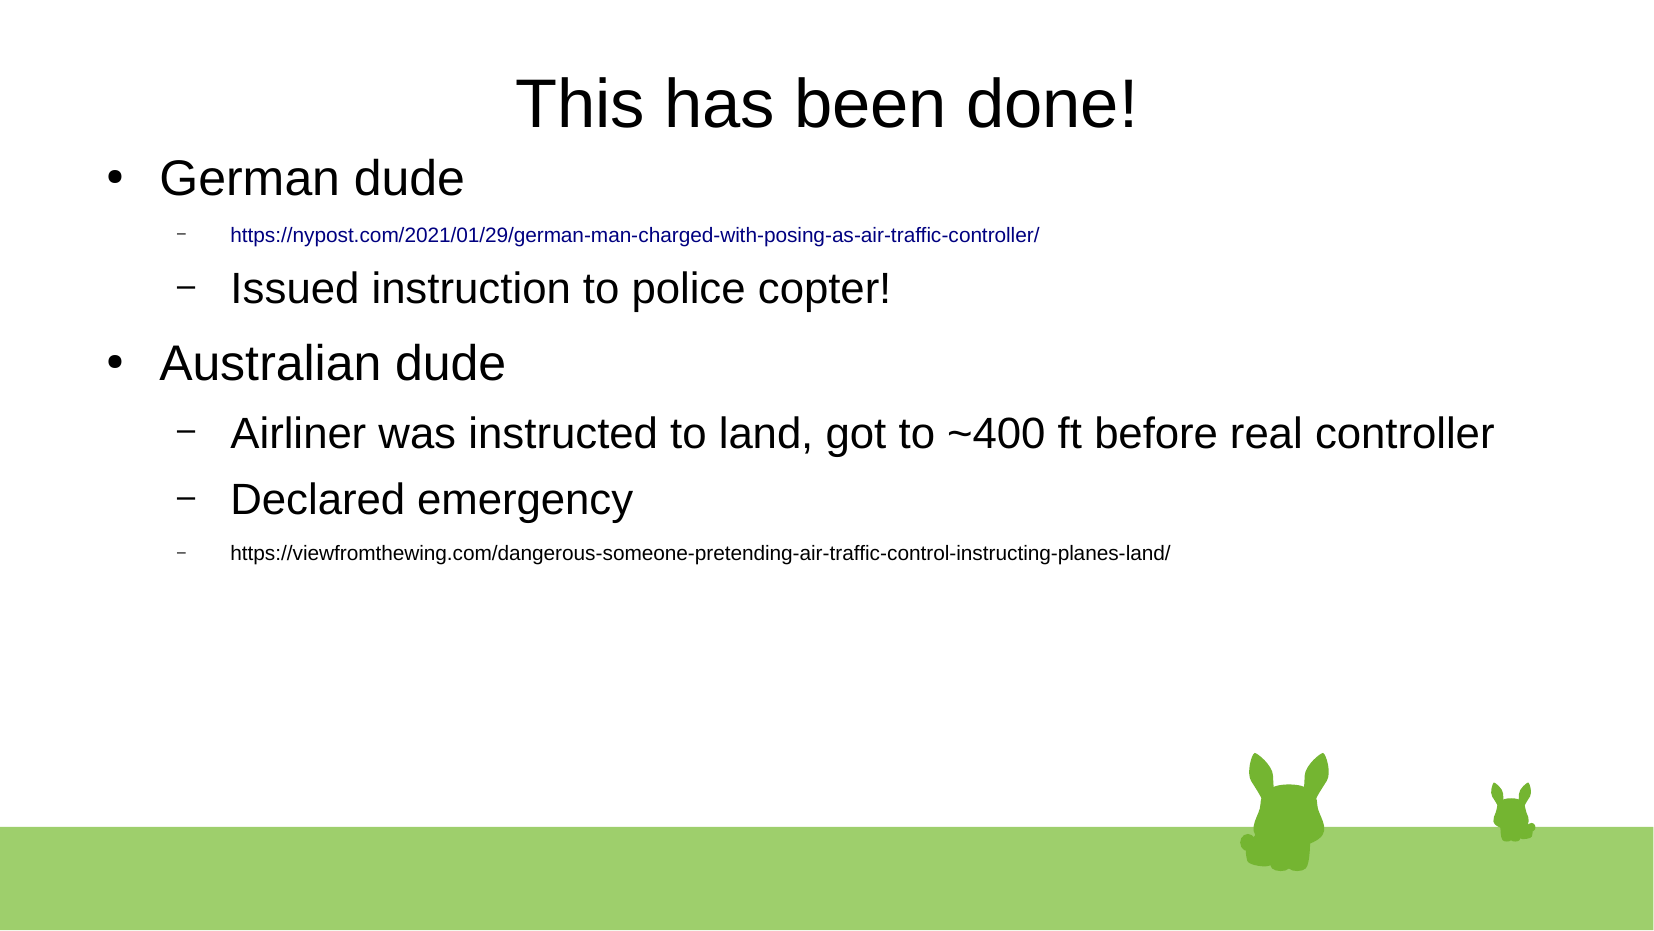

# This has been done!
German dude
https://nypost.com/2021/01/29/german-man-charged-with-posing-as-air-traffic-controller/
Issued instruction to police copter!
Australian dude
Airliner was instructed to land, got to ~400 ft before real controller
Declared emergency
https://viewfromthewing.com/dangerous-someone-pretending-air-traffic-control-instructing-planes-land/